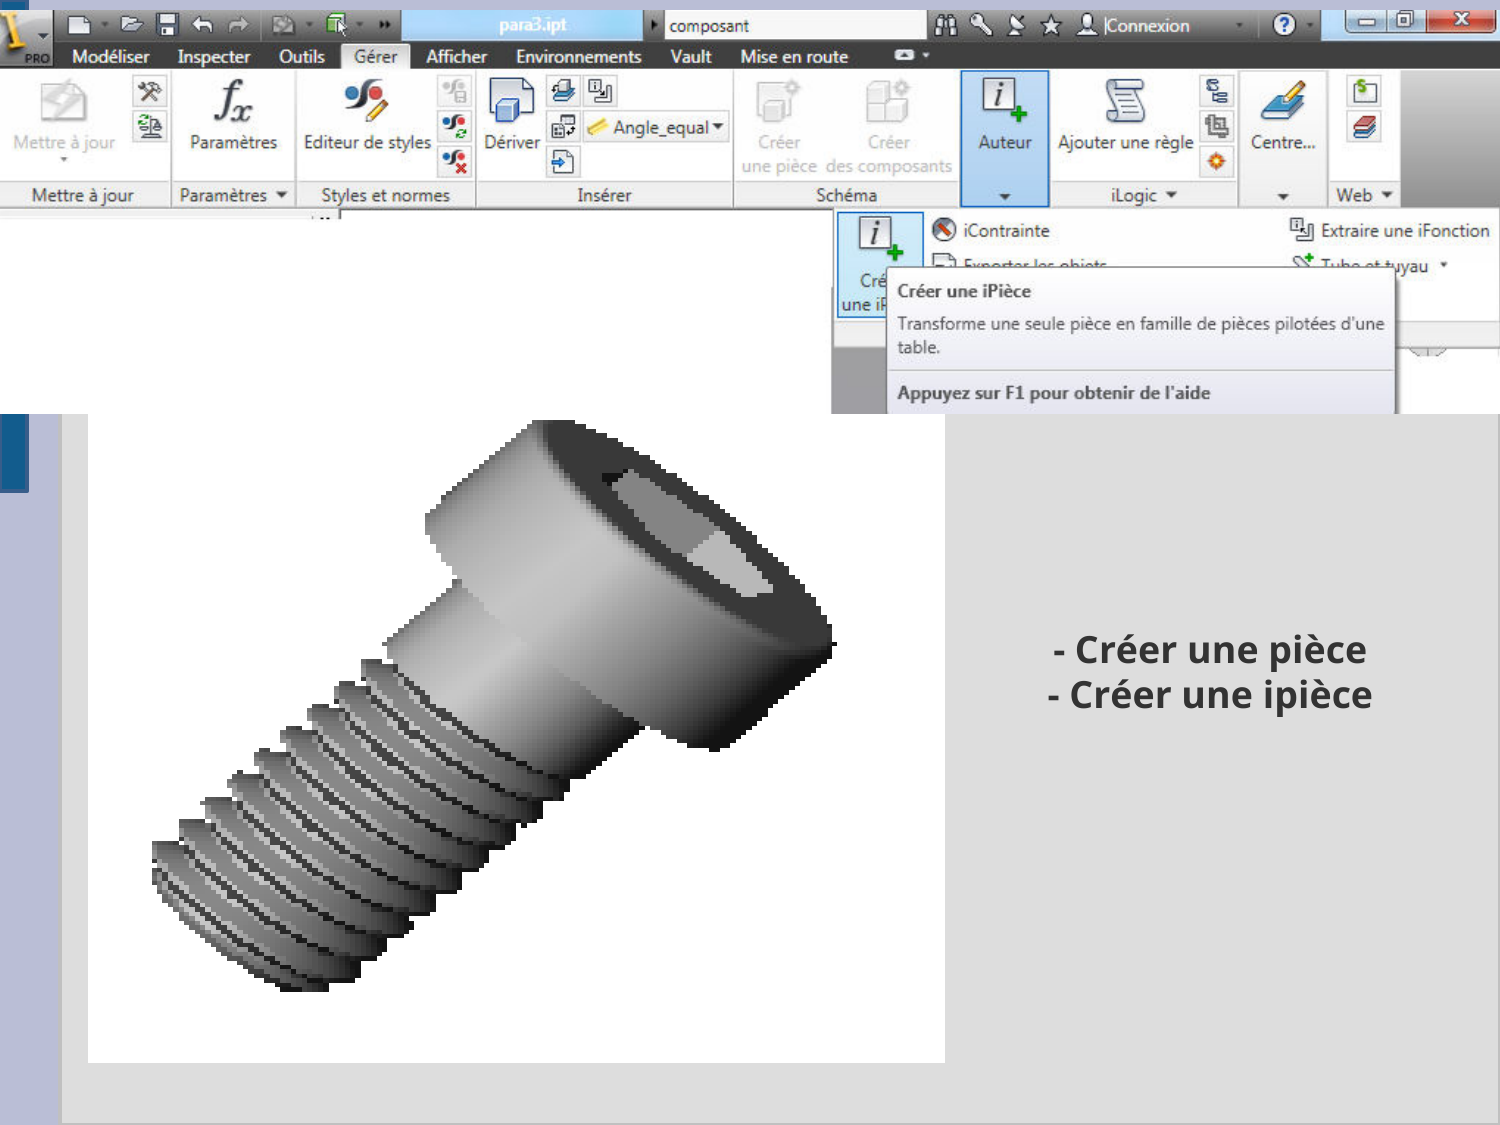

CONCEPTION
# Exemple
- Créer une pièce
- Créer une ipièce